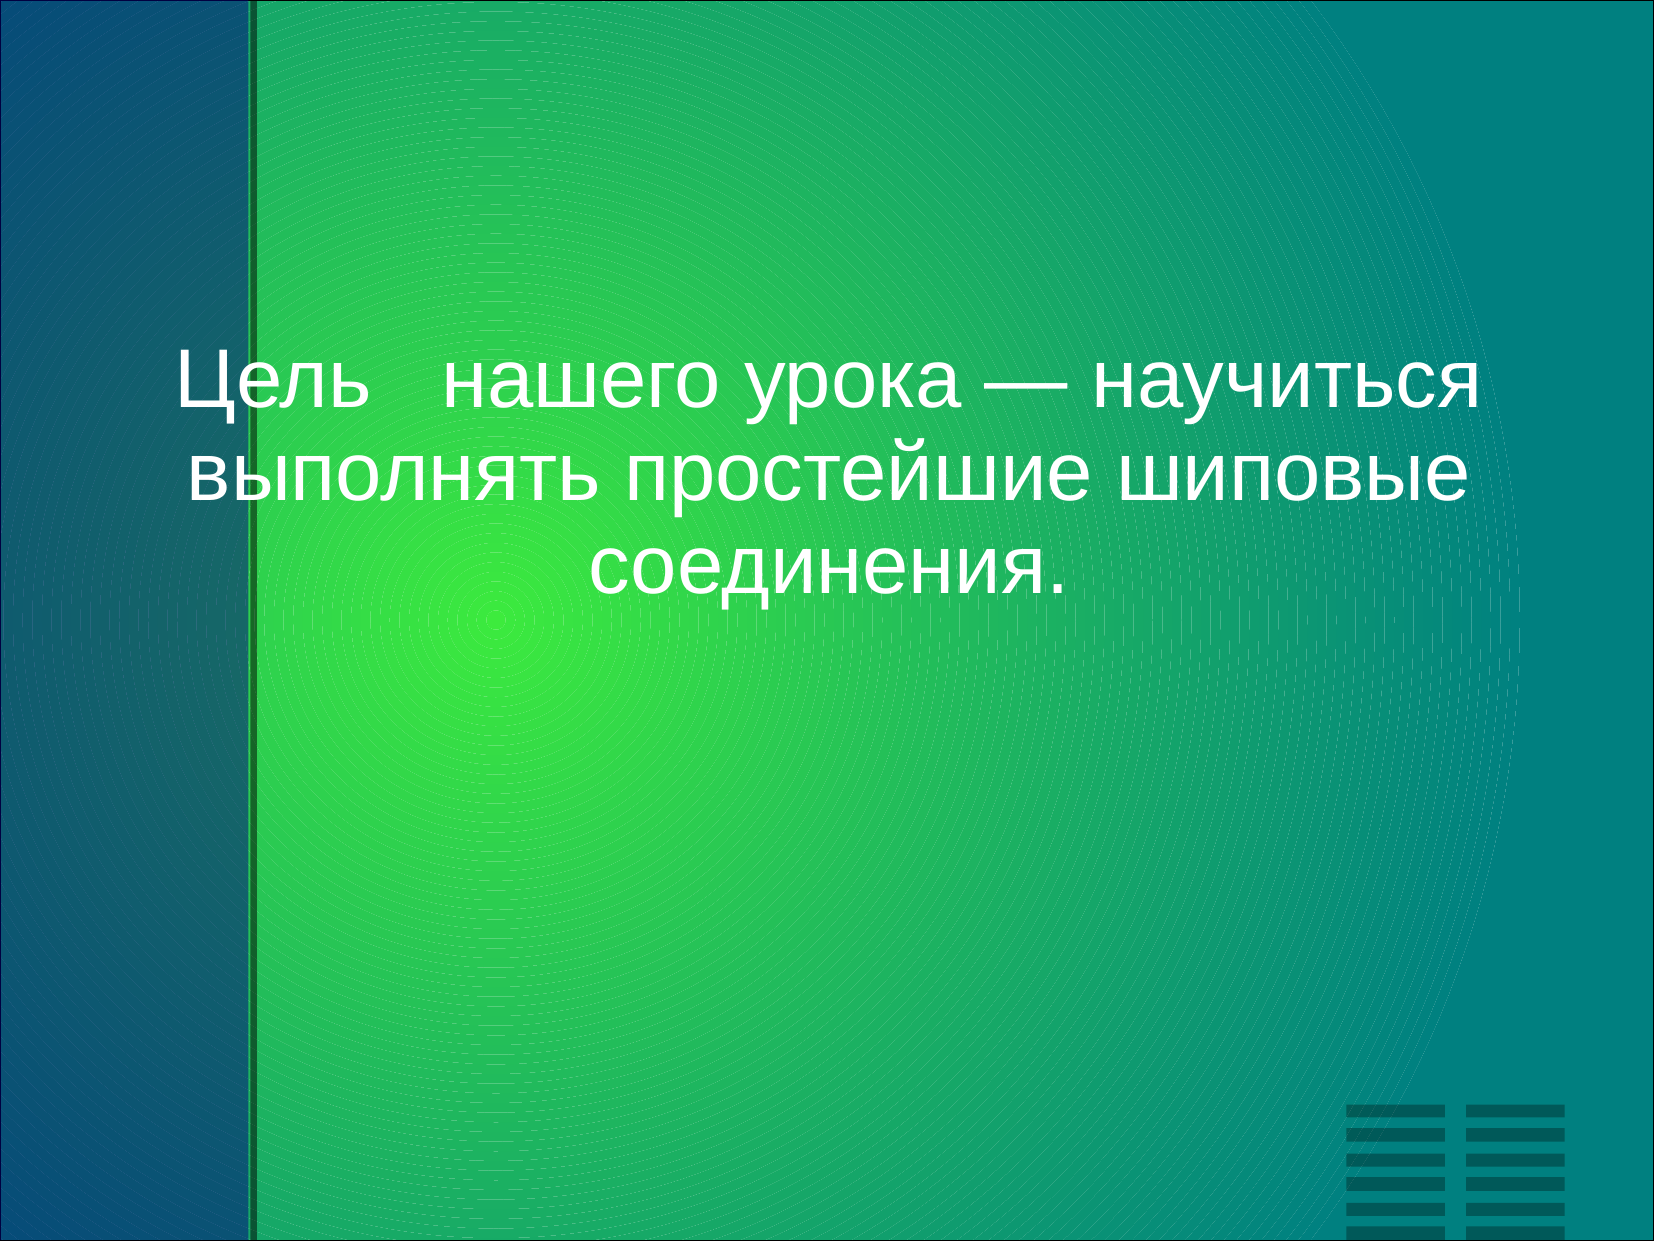

Цель нашего урока — научиться выполнять простейшие шиповые соединения.